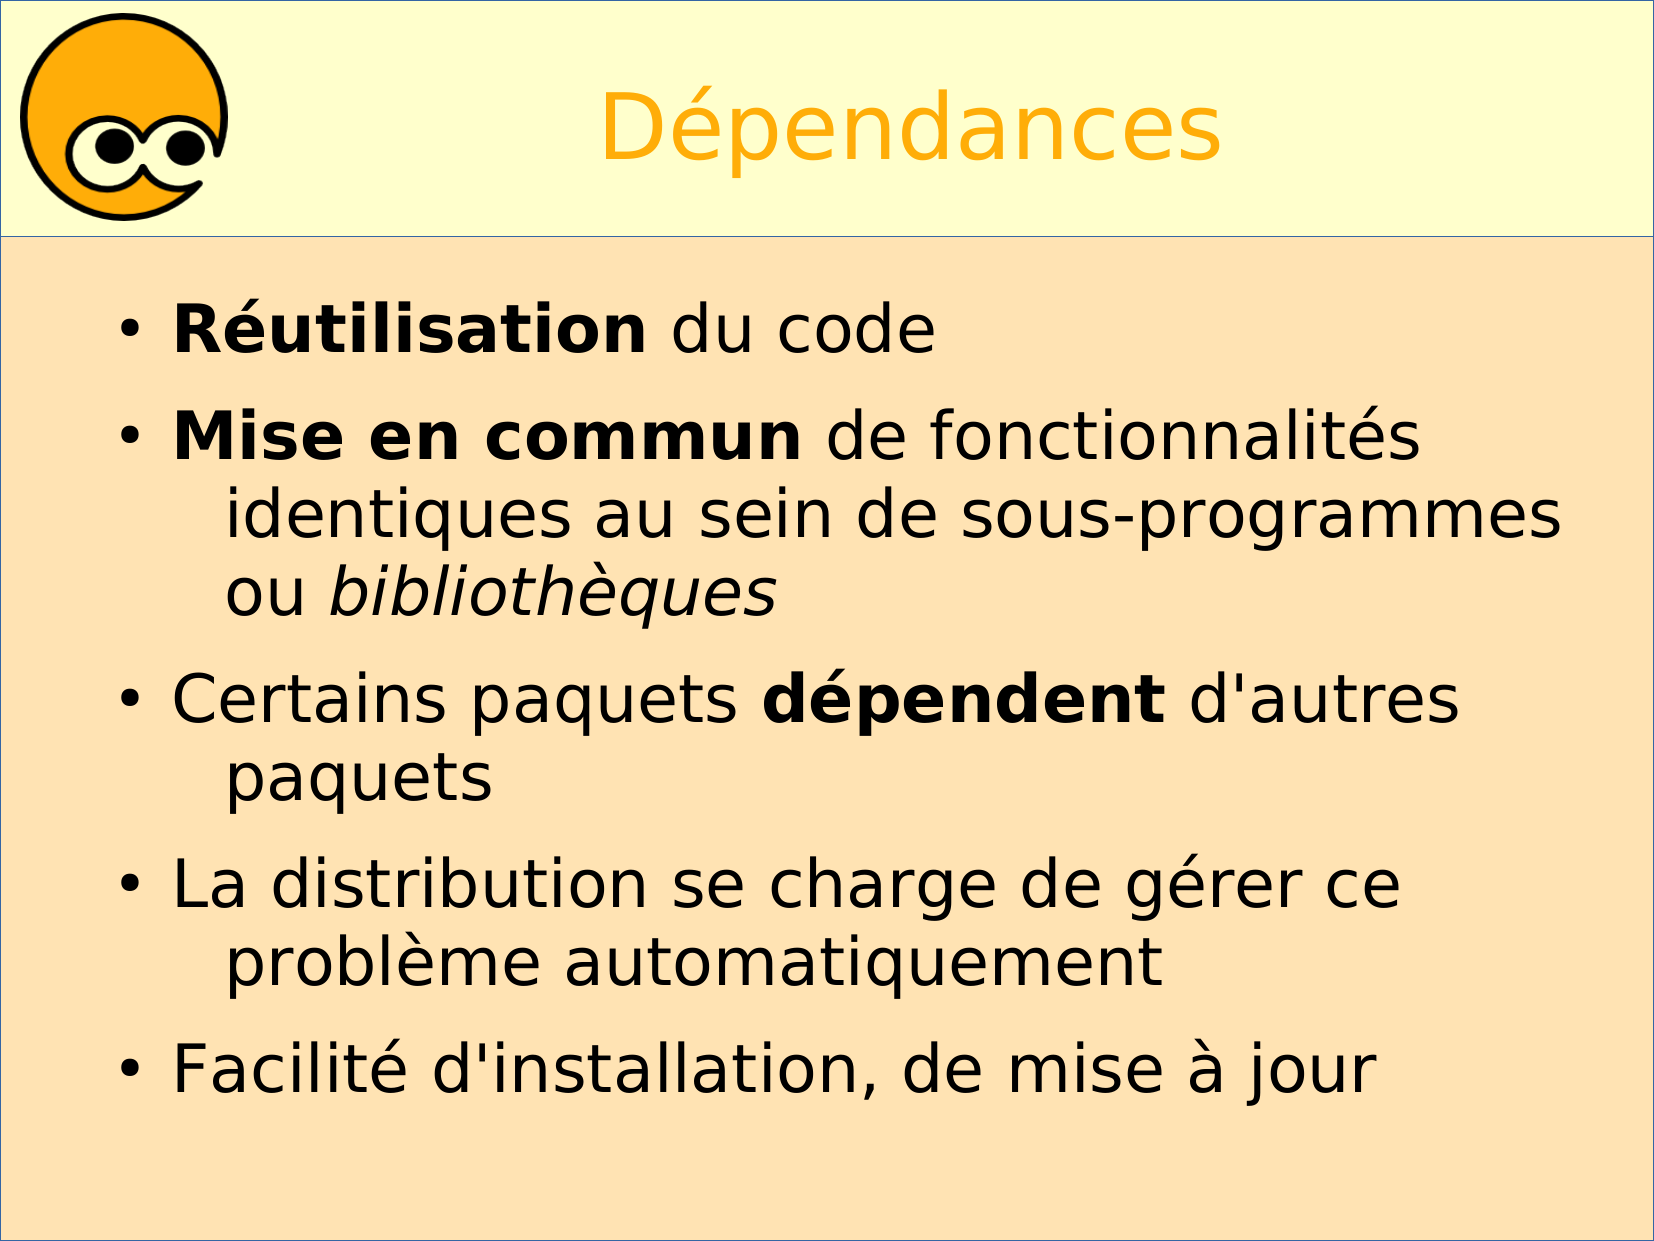

# Dépendances
Réutilisation du code
Mise en commun de fonctionnalités identiques au sein de sous-programmes ou bibliothèques
Certains paquets dépendent d'autres paquets
La distribution se charge de gérer ce problème automatiquement
Facilité d'installation, de mise à jour